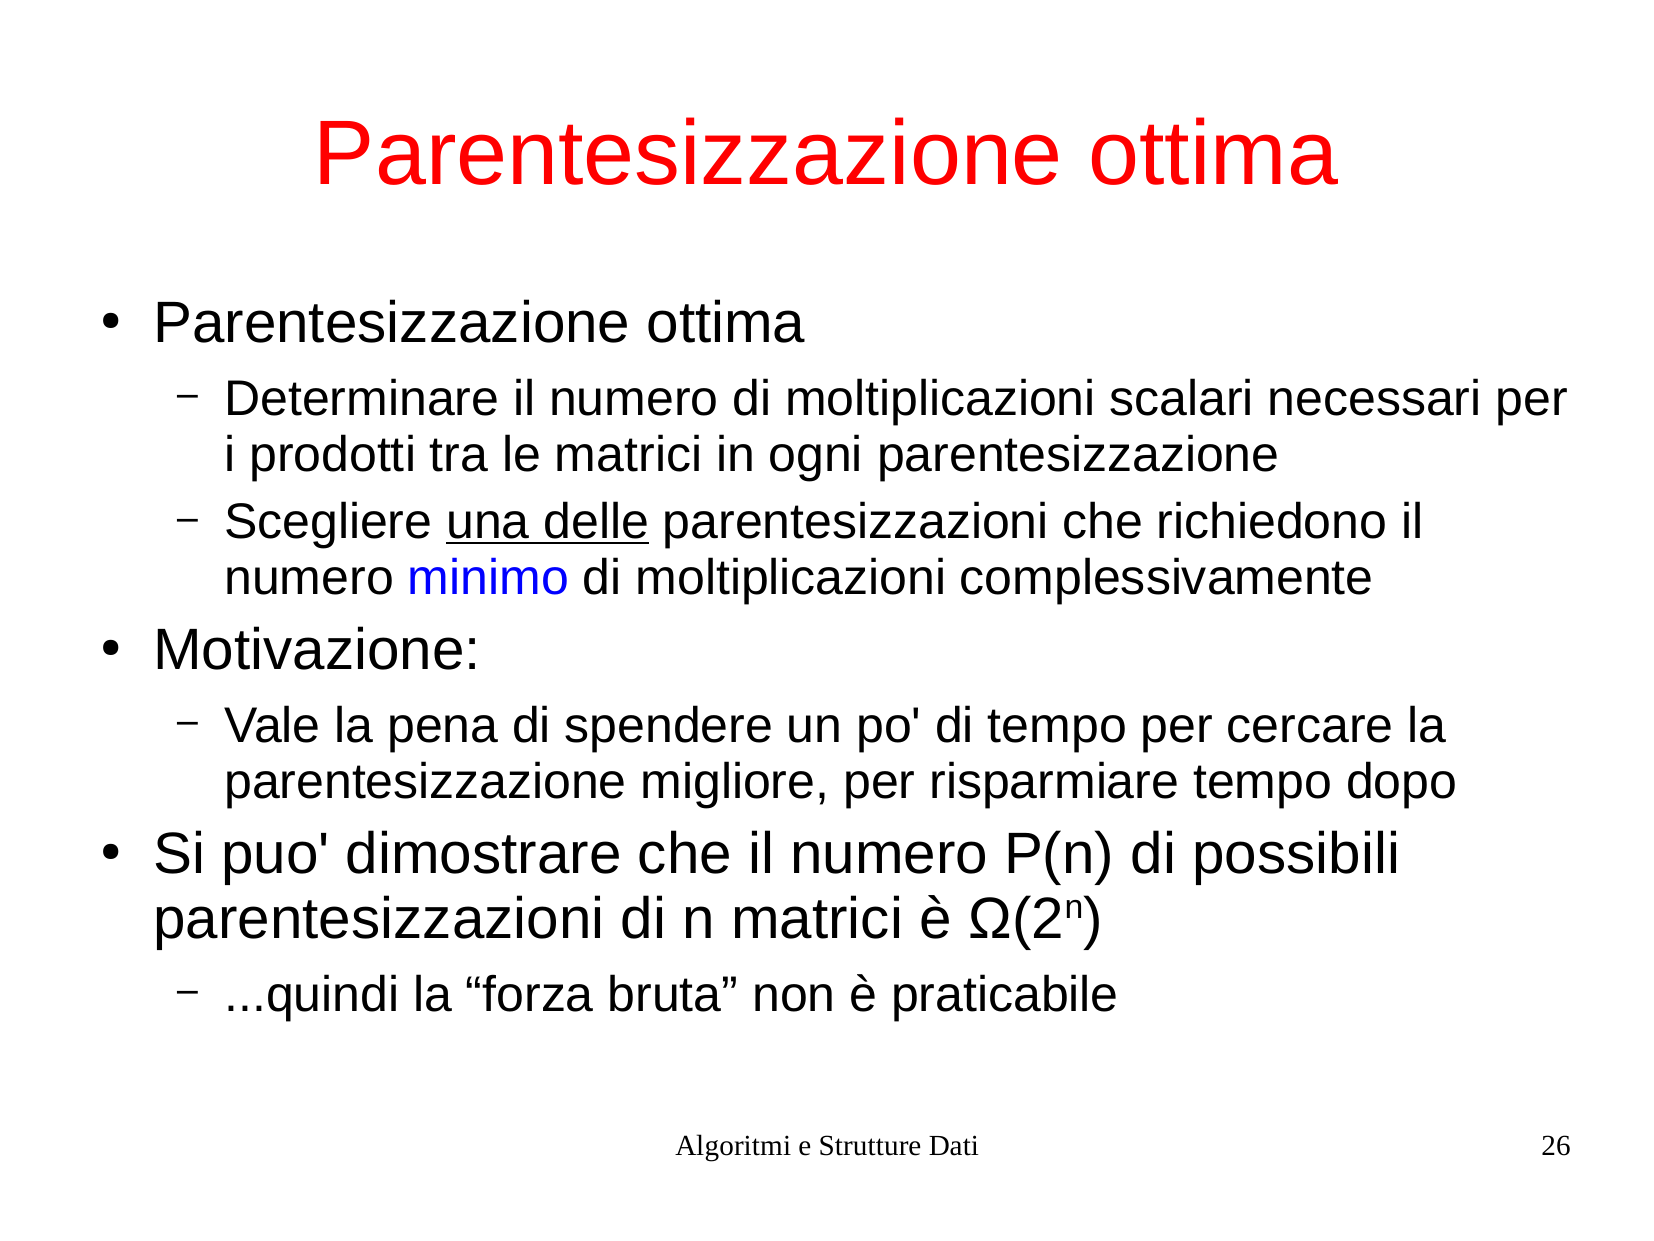

# Parentesizzazione ottima
Parentesizzazione ottima
Determinare il numero di moltiplicazioni scalari necessari per i prodotti tra le matrici in ogni parentesizzazione
Scegliere una delle parentesizzazioni che richiedono il numero minimo di moltiplicazioni complessivamente
Motivazione:
Vale la pena di spendere un po' di tempo per cercare la parentesizzazione migliore, per risparmiare tempo dopo
Si puo' dimostrare che il numero P(n) di possibili parentesizzazioni di n matrici è Ω(2n)
...quindi la “forza bruta” non è praticabile
Algoritmi e Strutture Dati
26